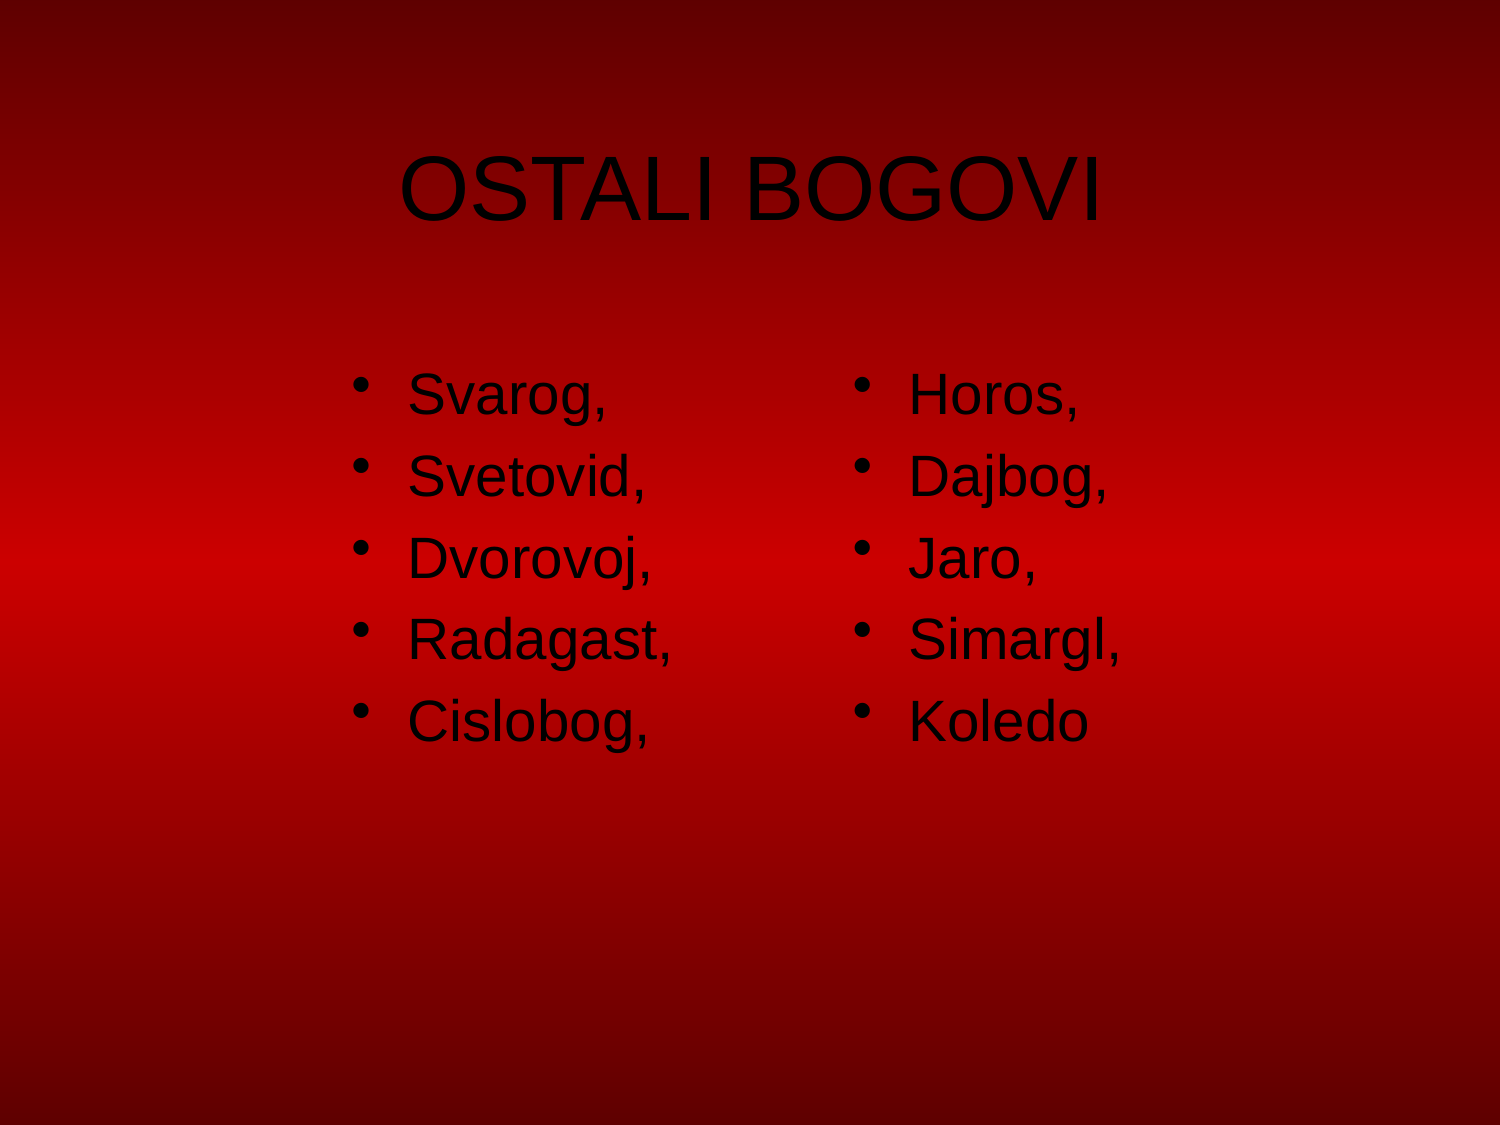

# OSTALI BOGOVI
Svarog,
Svetovid,
Dvorovoj,
Radagast,
Cislobog,
Horos,
Dajbog,
Jaro,
Simargl,
Koledo